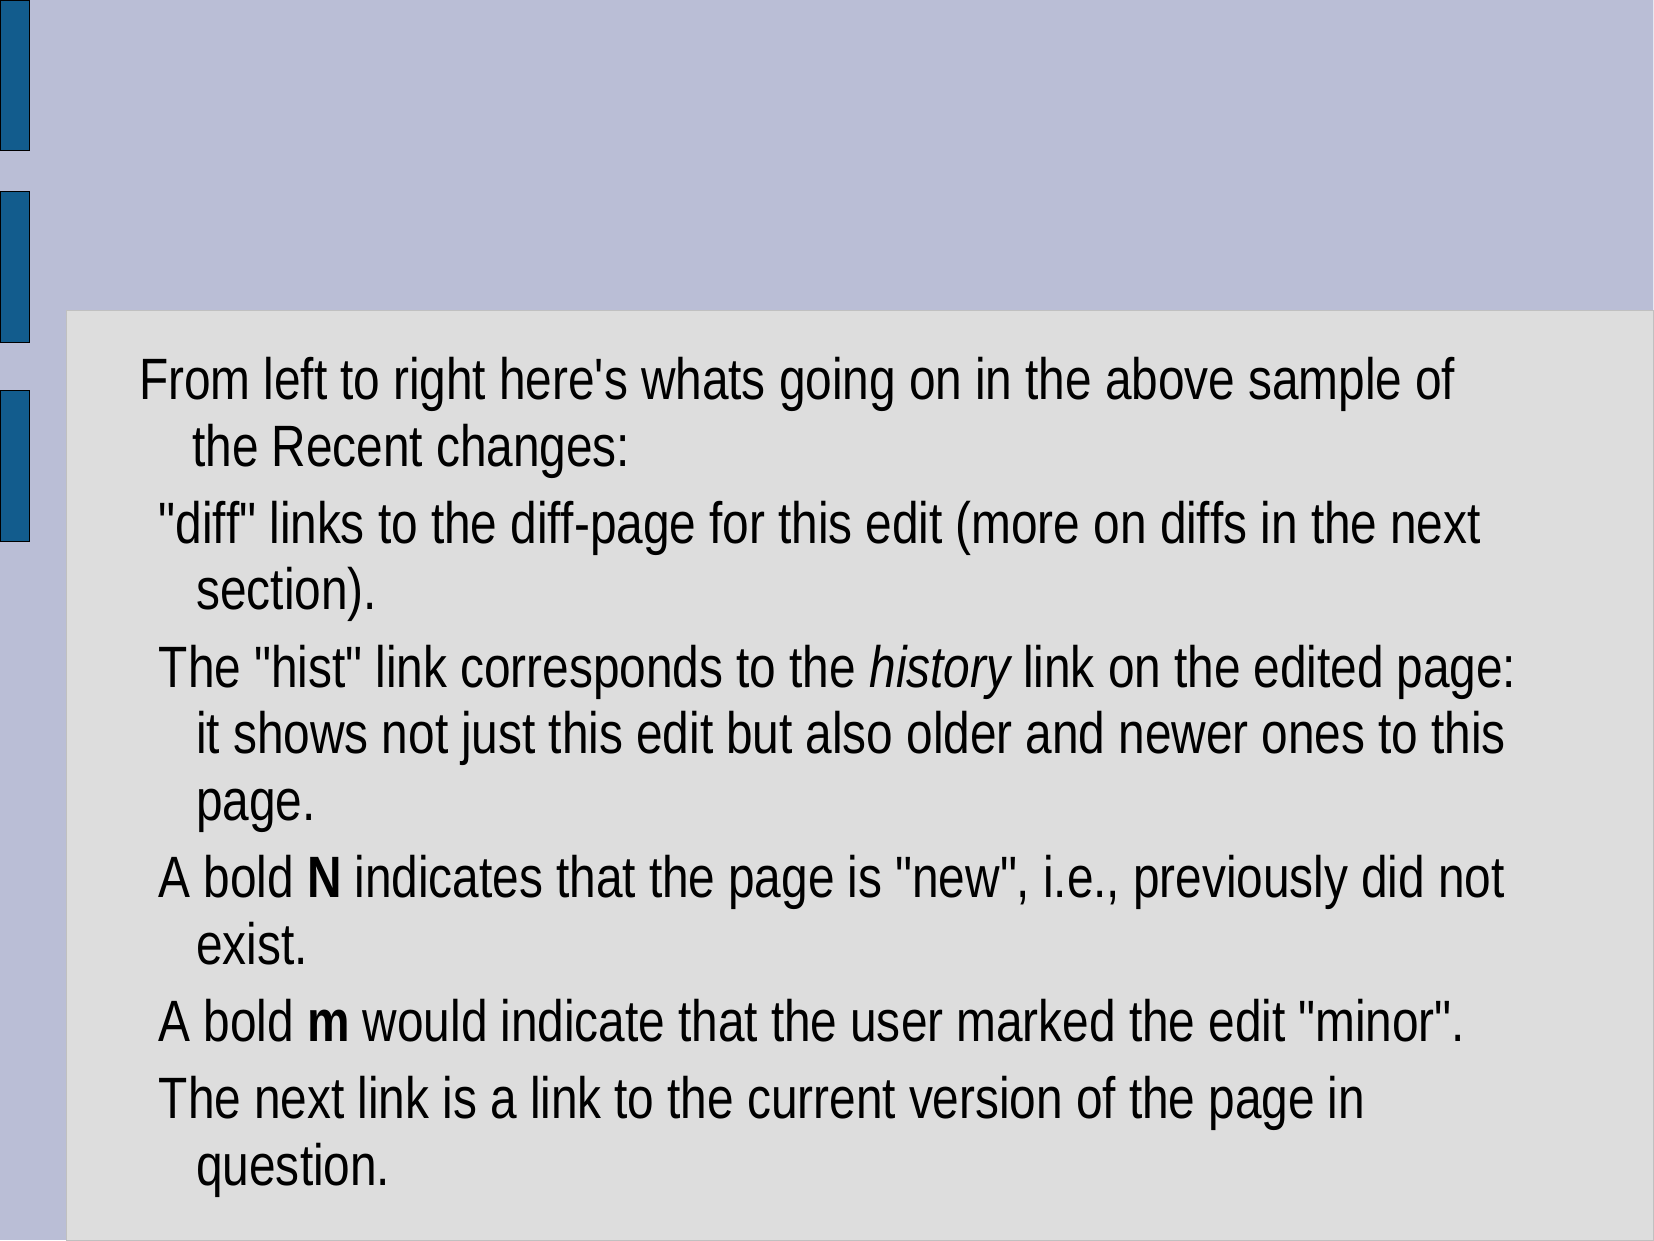

# From left to right here's whats going on in the above sample of the Recent changes:
"diff" links to the diff-page for this edit (more on diffs in the next section).
The "hist" link corresponds to the history link on the edited page: it shows not just this edit but also older and newer ones to this page.
A bold N indicates that the page is "new", i.e., previously did not exist.
A bold m would indicate that the user marked the edit "minor".
The next link is a link to the current version of the page in question.